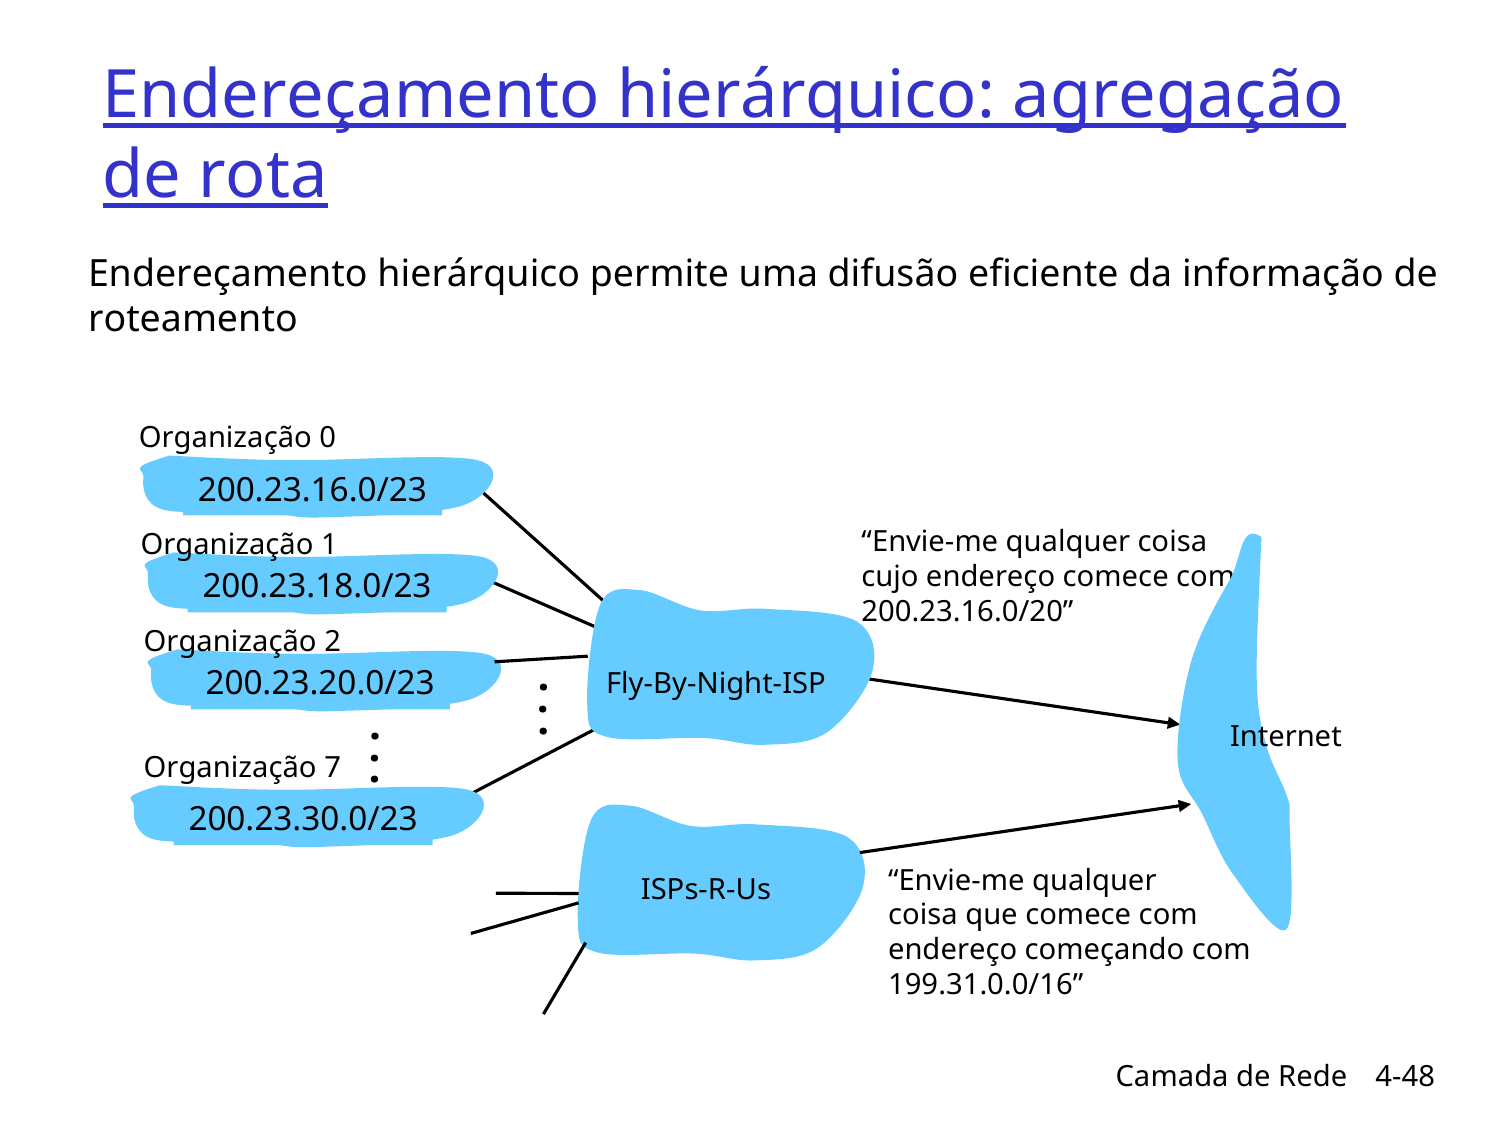

Endereçamento hierárquico: agregação de rota
Endereçamento hierárquico permite uma difusão eficiente da informação de
roteamento
Organização 0
200.23.16.0/23
“Envie-me qualquer coisa
cujo endereço comece com
200.23.16.0/20”
Organização 1
200.23.18.0/23
Organização 2
.
.
.
200.23.20.0/23
Fly-By-Night-ISP
.
.
.
Internet
Organização 7
200.23.30.0/23
“Envie-me qualquer
coisa que comece com
endereço começando com
199.31.0.0/16”
ISPs-R-Us
Camada de Rede